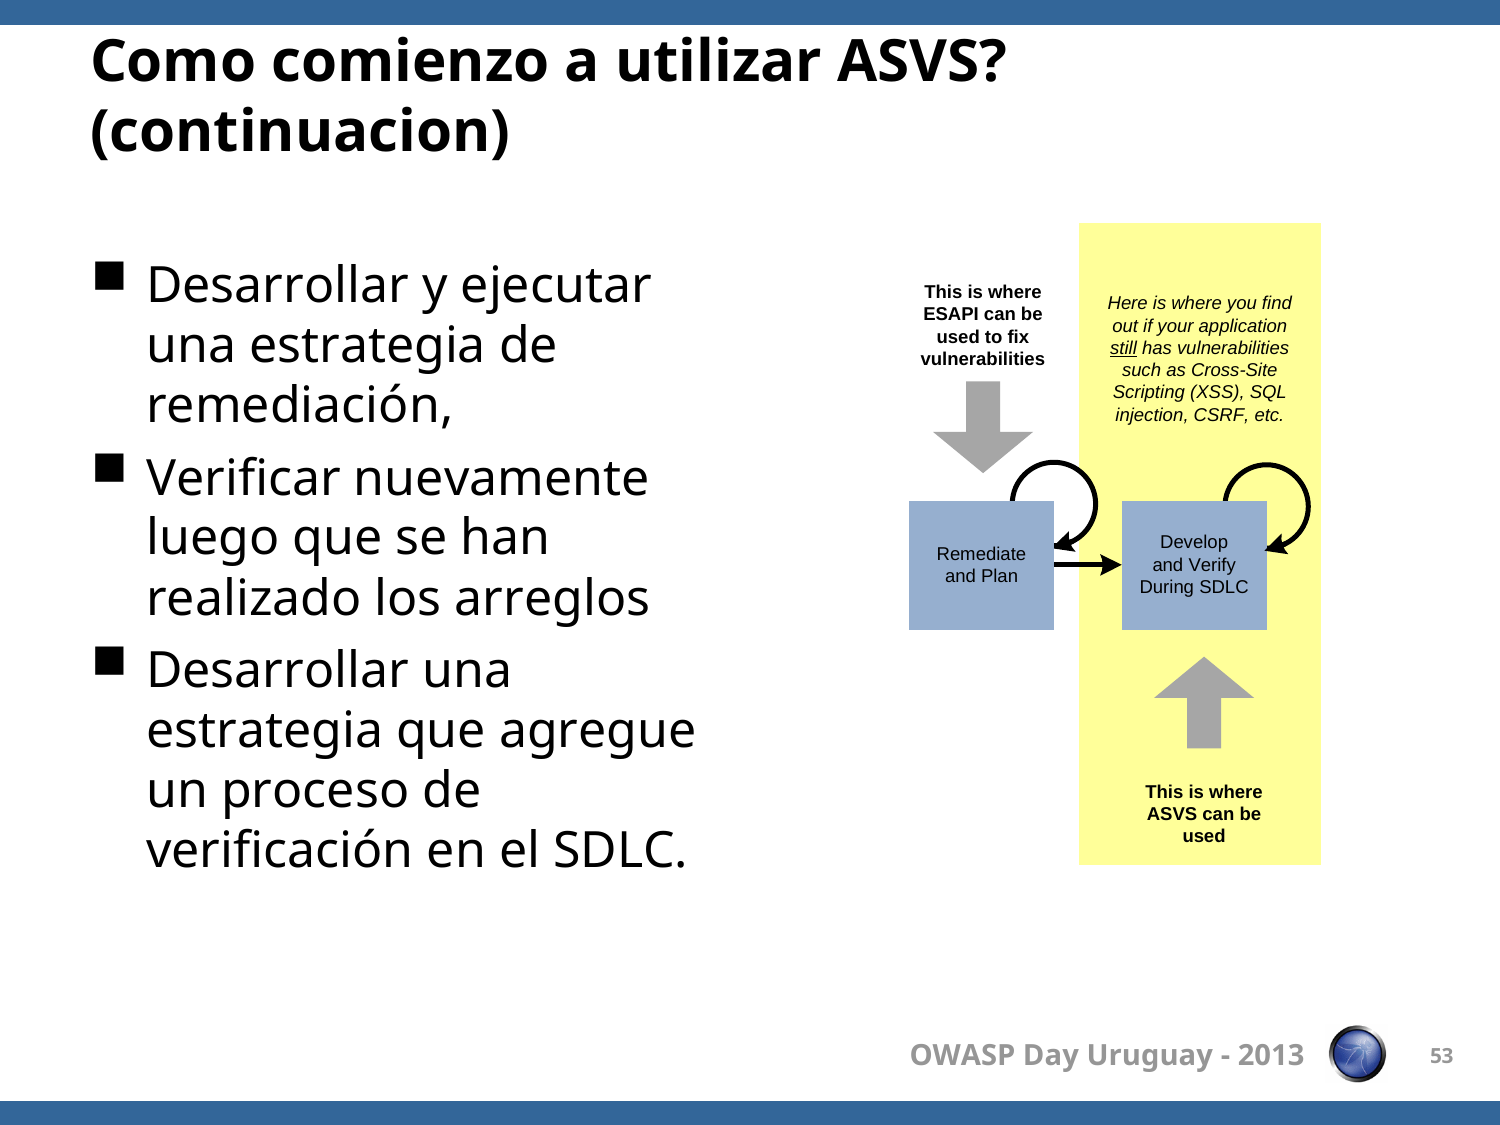

# Como comienzo a utilizar ASVS? (continuacion)
Desarrollar y ejecutar una estrategia de remediación,
Verificar nuevamente luego que se han realizado los arreglos
Desarrollar una estrategia que agregue un proceso de verificación en el SDLC.